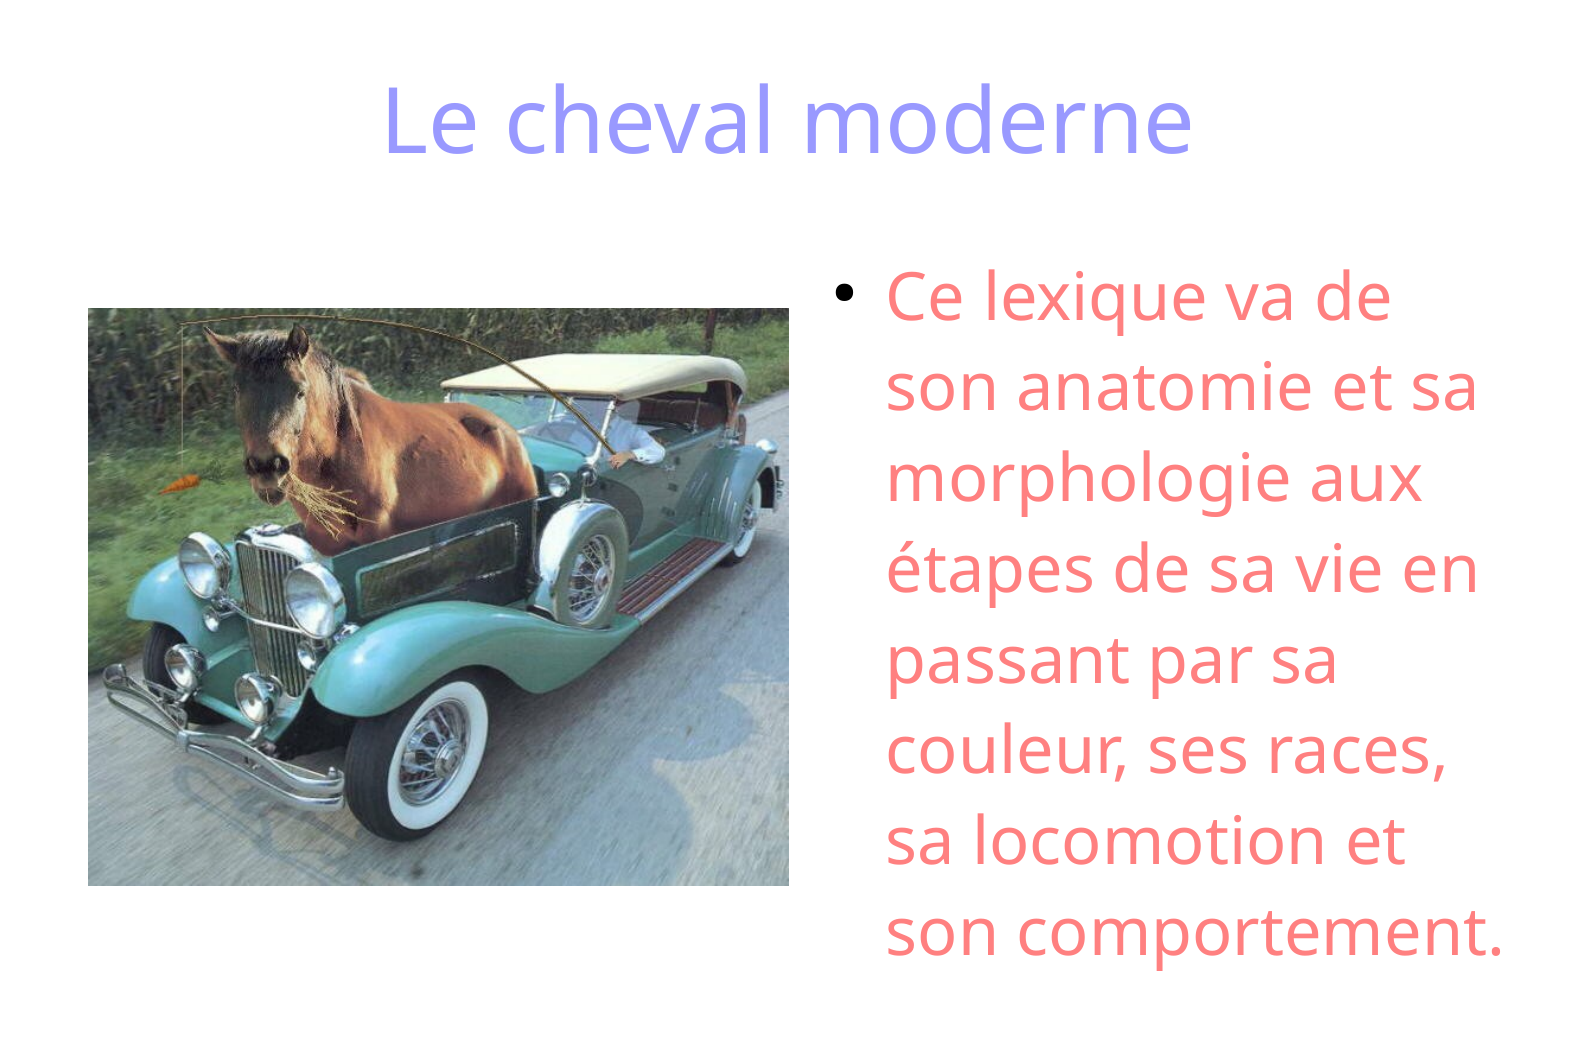

# Le cheval moderne
Ce lexique va de son anatomie et sa morphologie aux étapes de sa vie en passant par sa couleur, ses races, sa locomotion et son comportement.